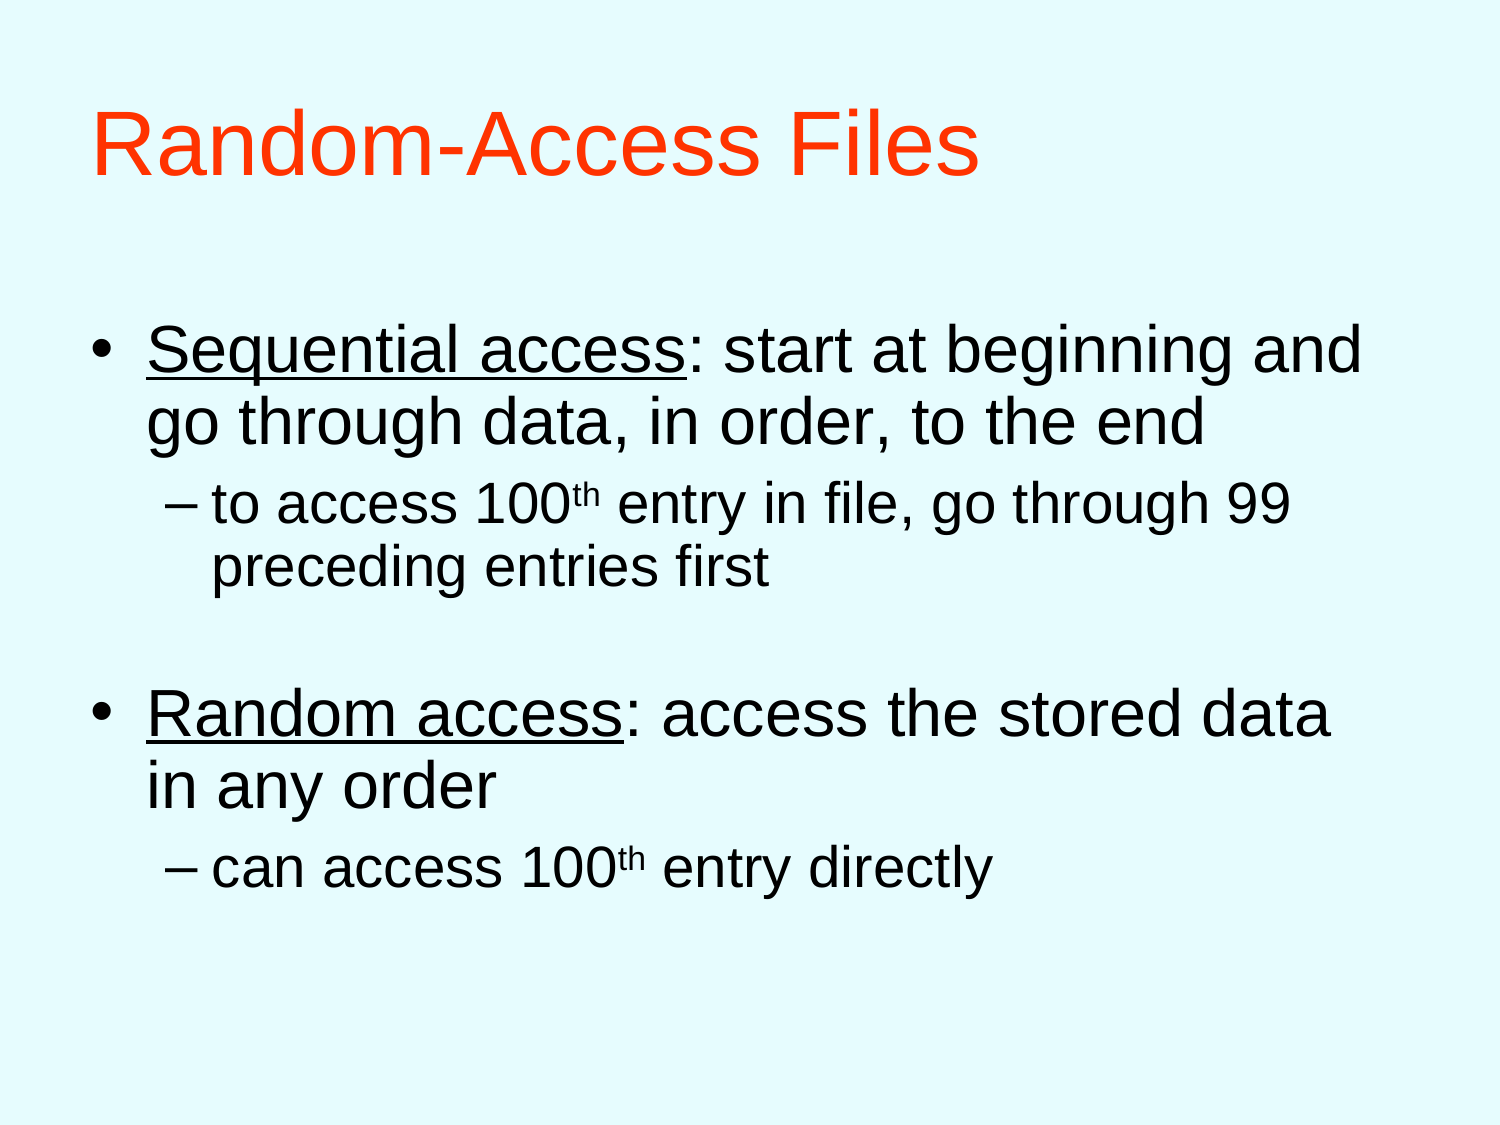

# Random-Access Files
Sequential access: start at beginning and go through data, in order, to the end
to access 100th entry in file, go through 99 preceding entries first
Random access: access the stored data in any order
can access 100th entry directly